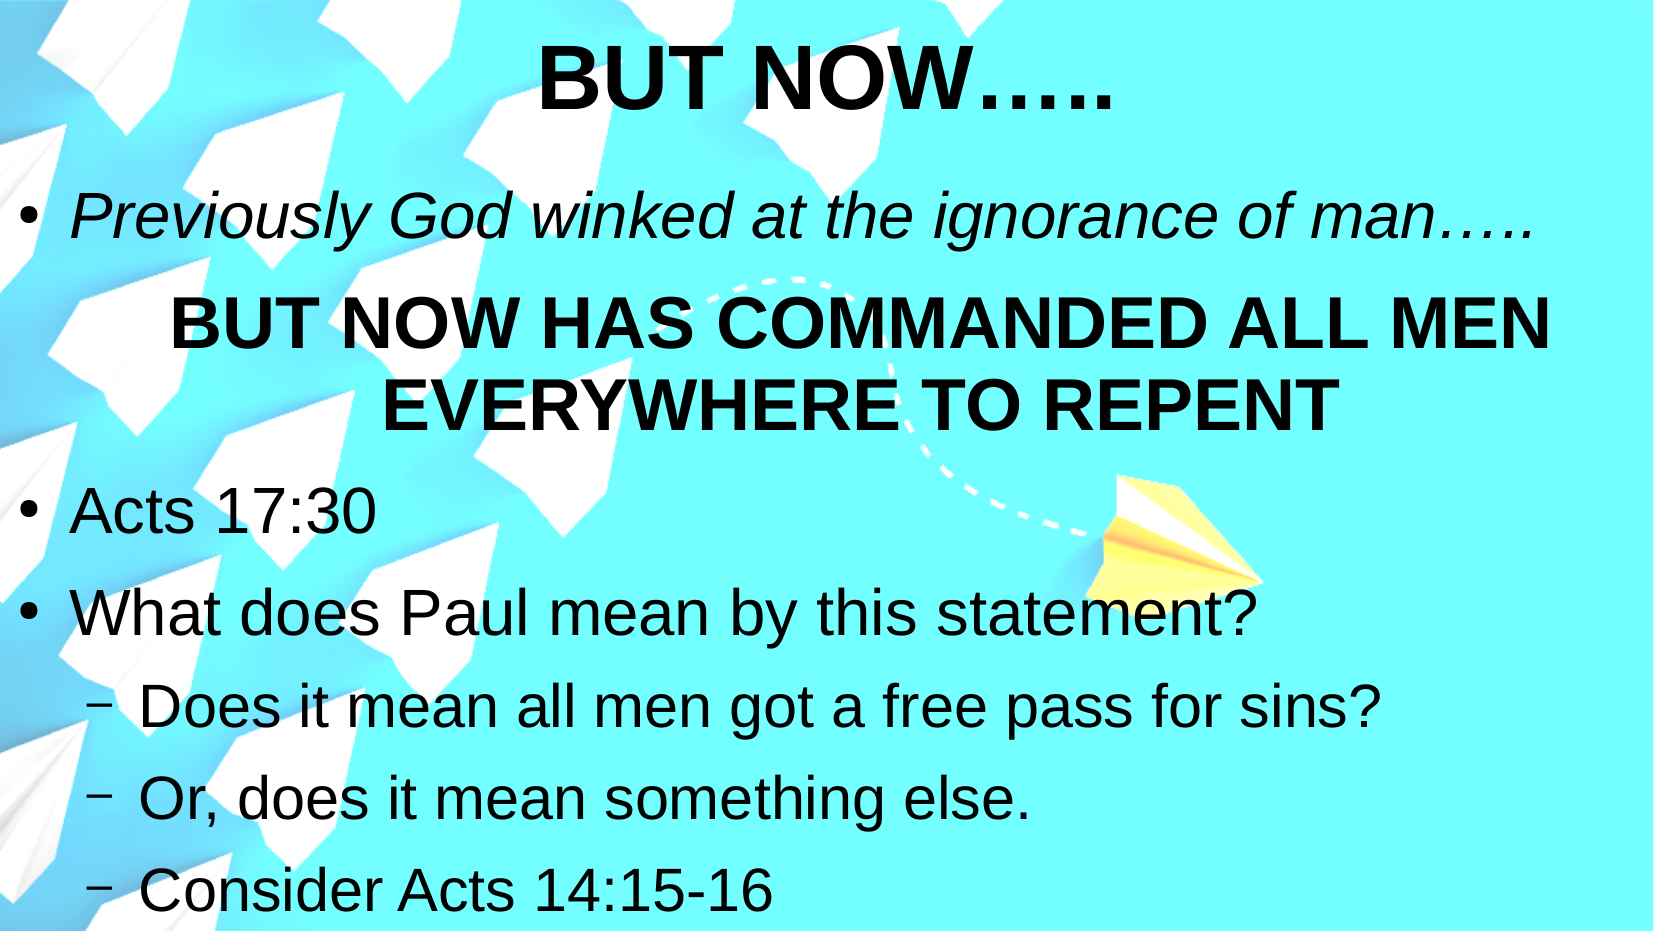

# BUT NOW…..
Previously God winked at the ignorance of man…..
BUT NOW HAS COMMANDED ALL MEN EVERYWHERE TO REPENT
Acts 17:30
What does Paul mean by this statement?
Does it mean all men got a free pass for sins?
Or, does it mean something else.
Consider Acts 14:15-16